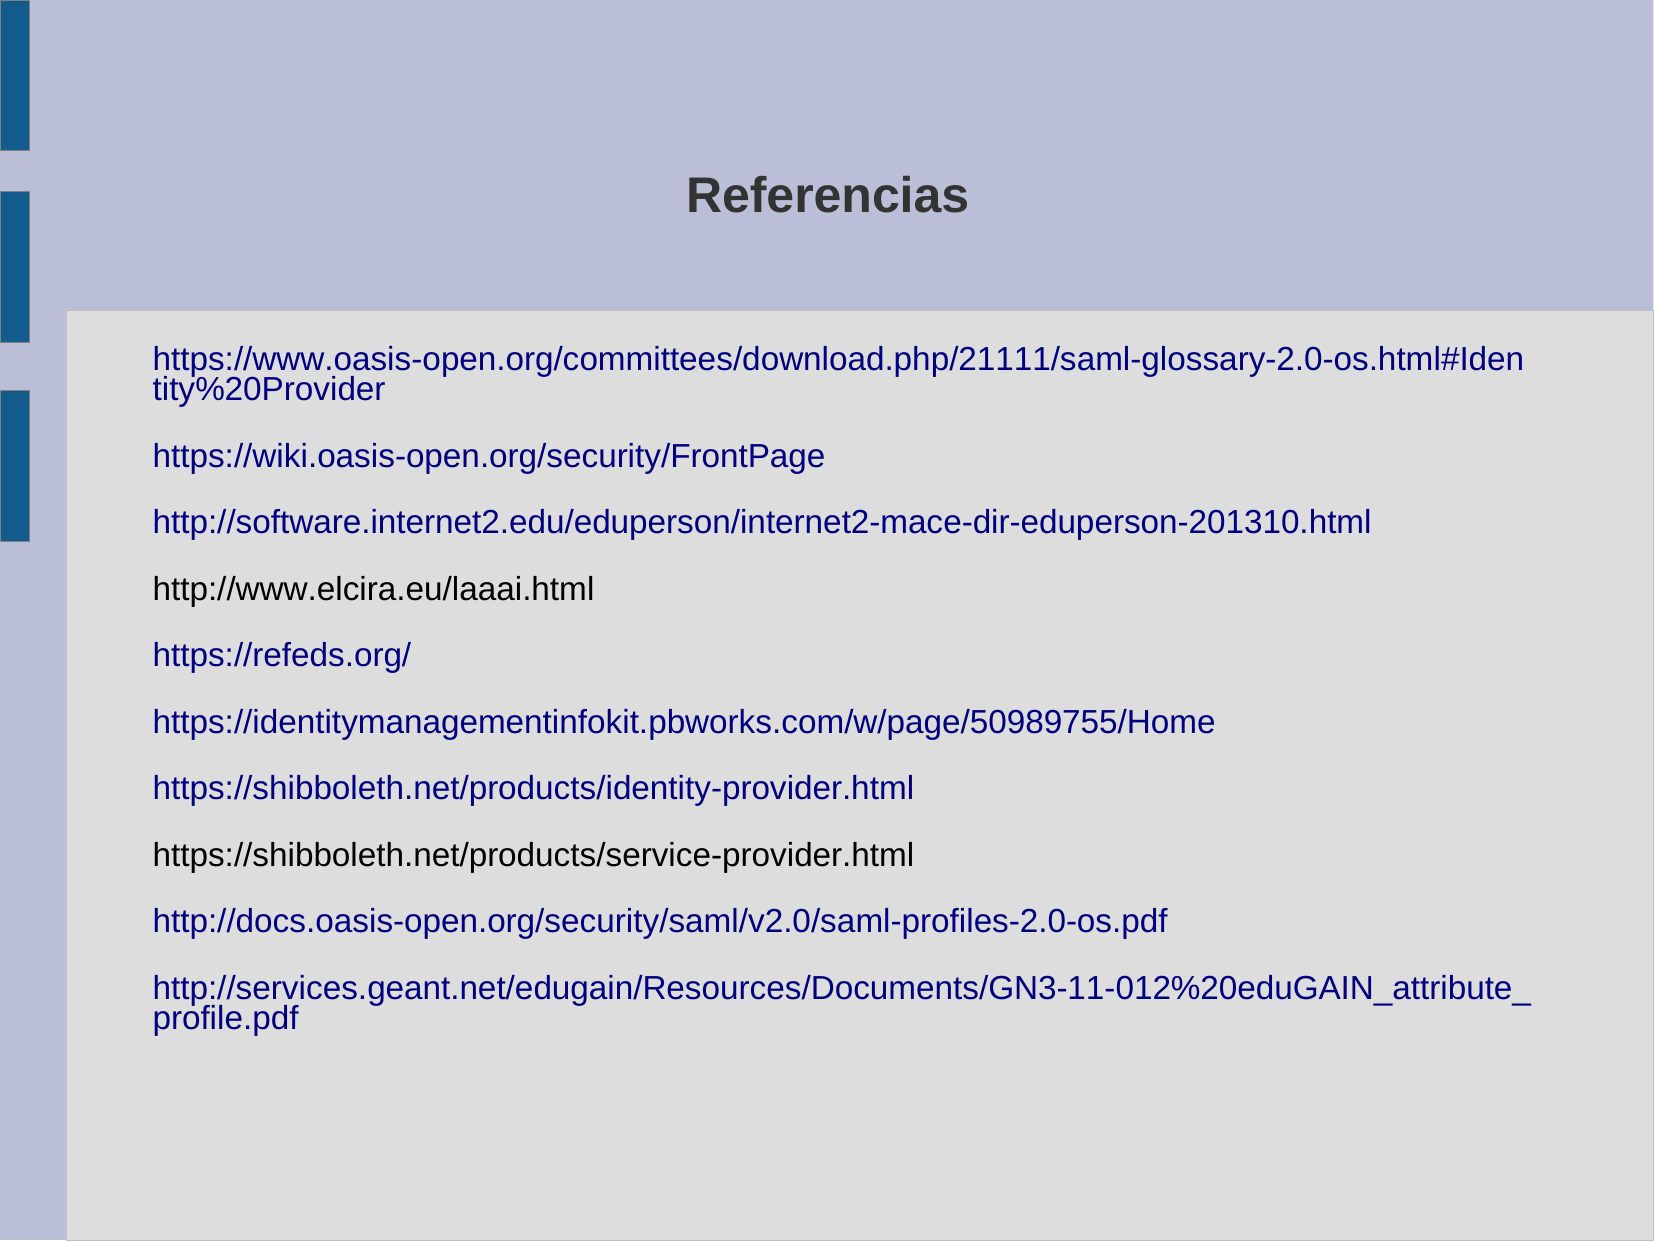

# Referencias
 https://www.oasis-open.org/committees/download.php/21111/saml-glossary-2.0-os.html#Identity%20Provider
https://wiki.oasis-open.org/security/FrontPage
http://software.internet2.edu/eduperson/internet2-mace-dir-eduperson-201310.html
http://www.elcira.eu/laaai.html
https://refeds.org/
https://identitymanagementinfokit.pbworks.com/w/page/50989755/Home
https://shibboleth.net/products/identity-provider.html
https://shibboleth.net/products/service-provider.html
http://docs.oasis-open.org/security/saml/v2.0/saml-profiles-2.0-os.pdf
http://services.geant.net/edugain/Resources/Documents/GN3-11-012%20eduGAIN_attribute_profile.pdf